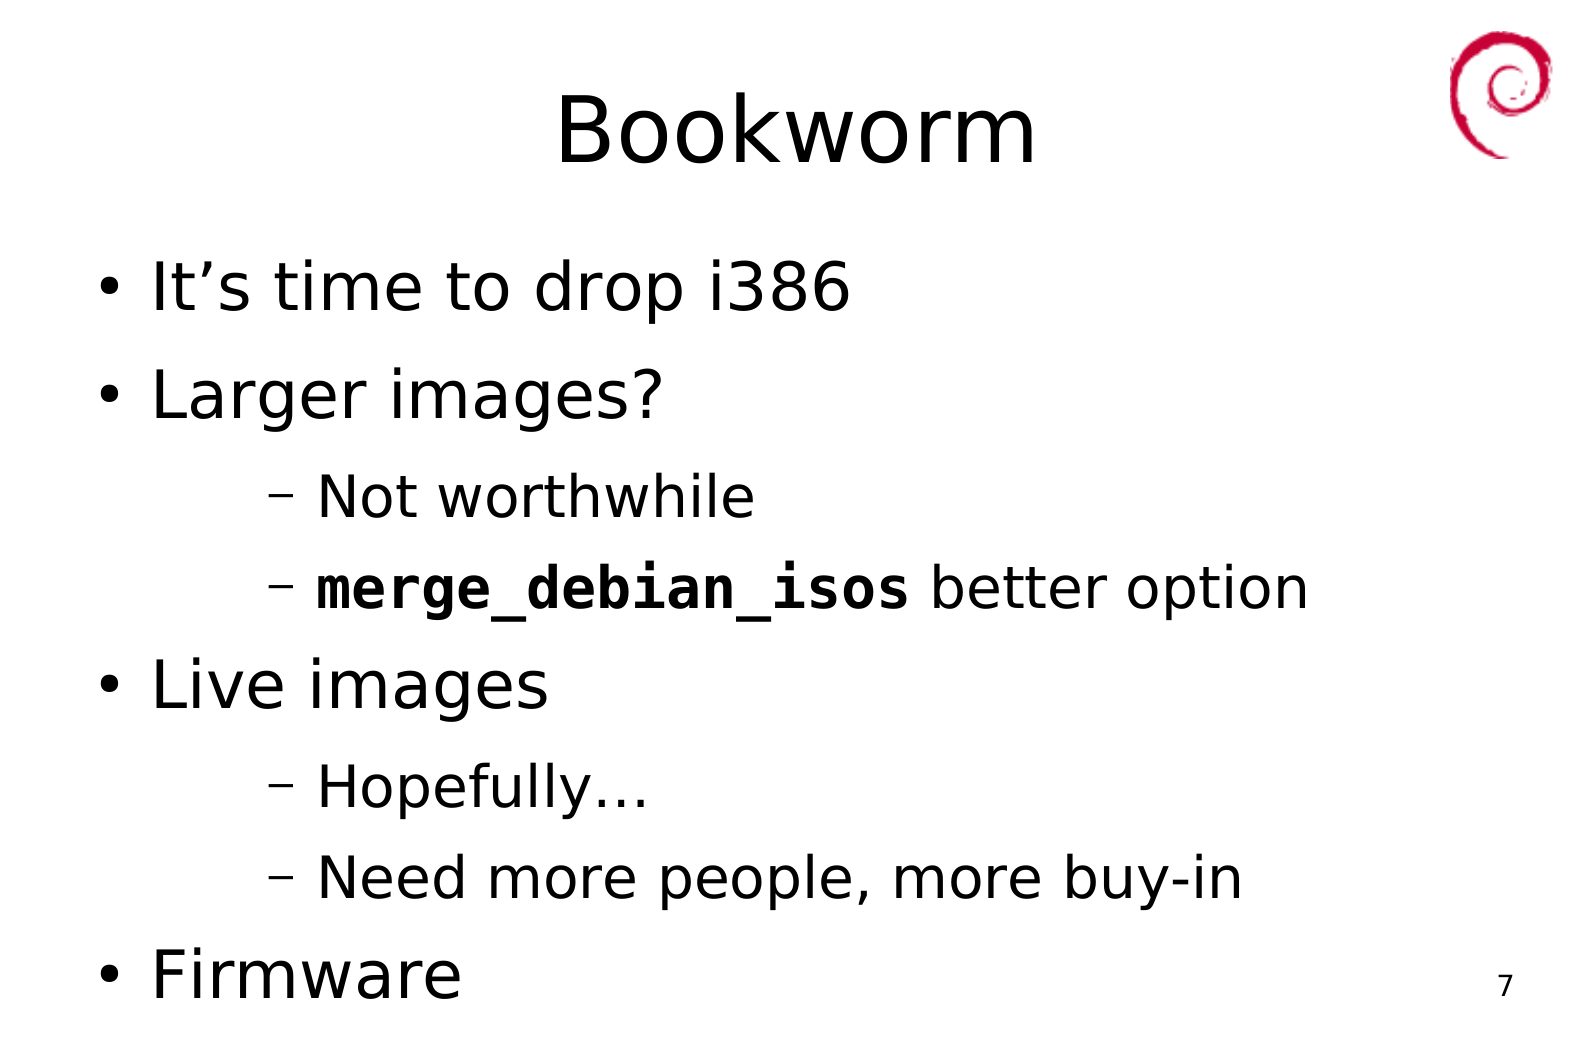

# Bookworm
It’s time to drop i386
Larger images?
Not worthwhile
merge_debian_isos better option
Live images
Hopefully…
Need more people, more buy-in
Firmware
7